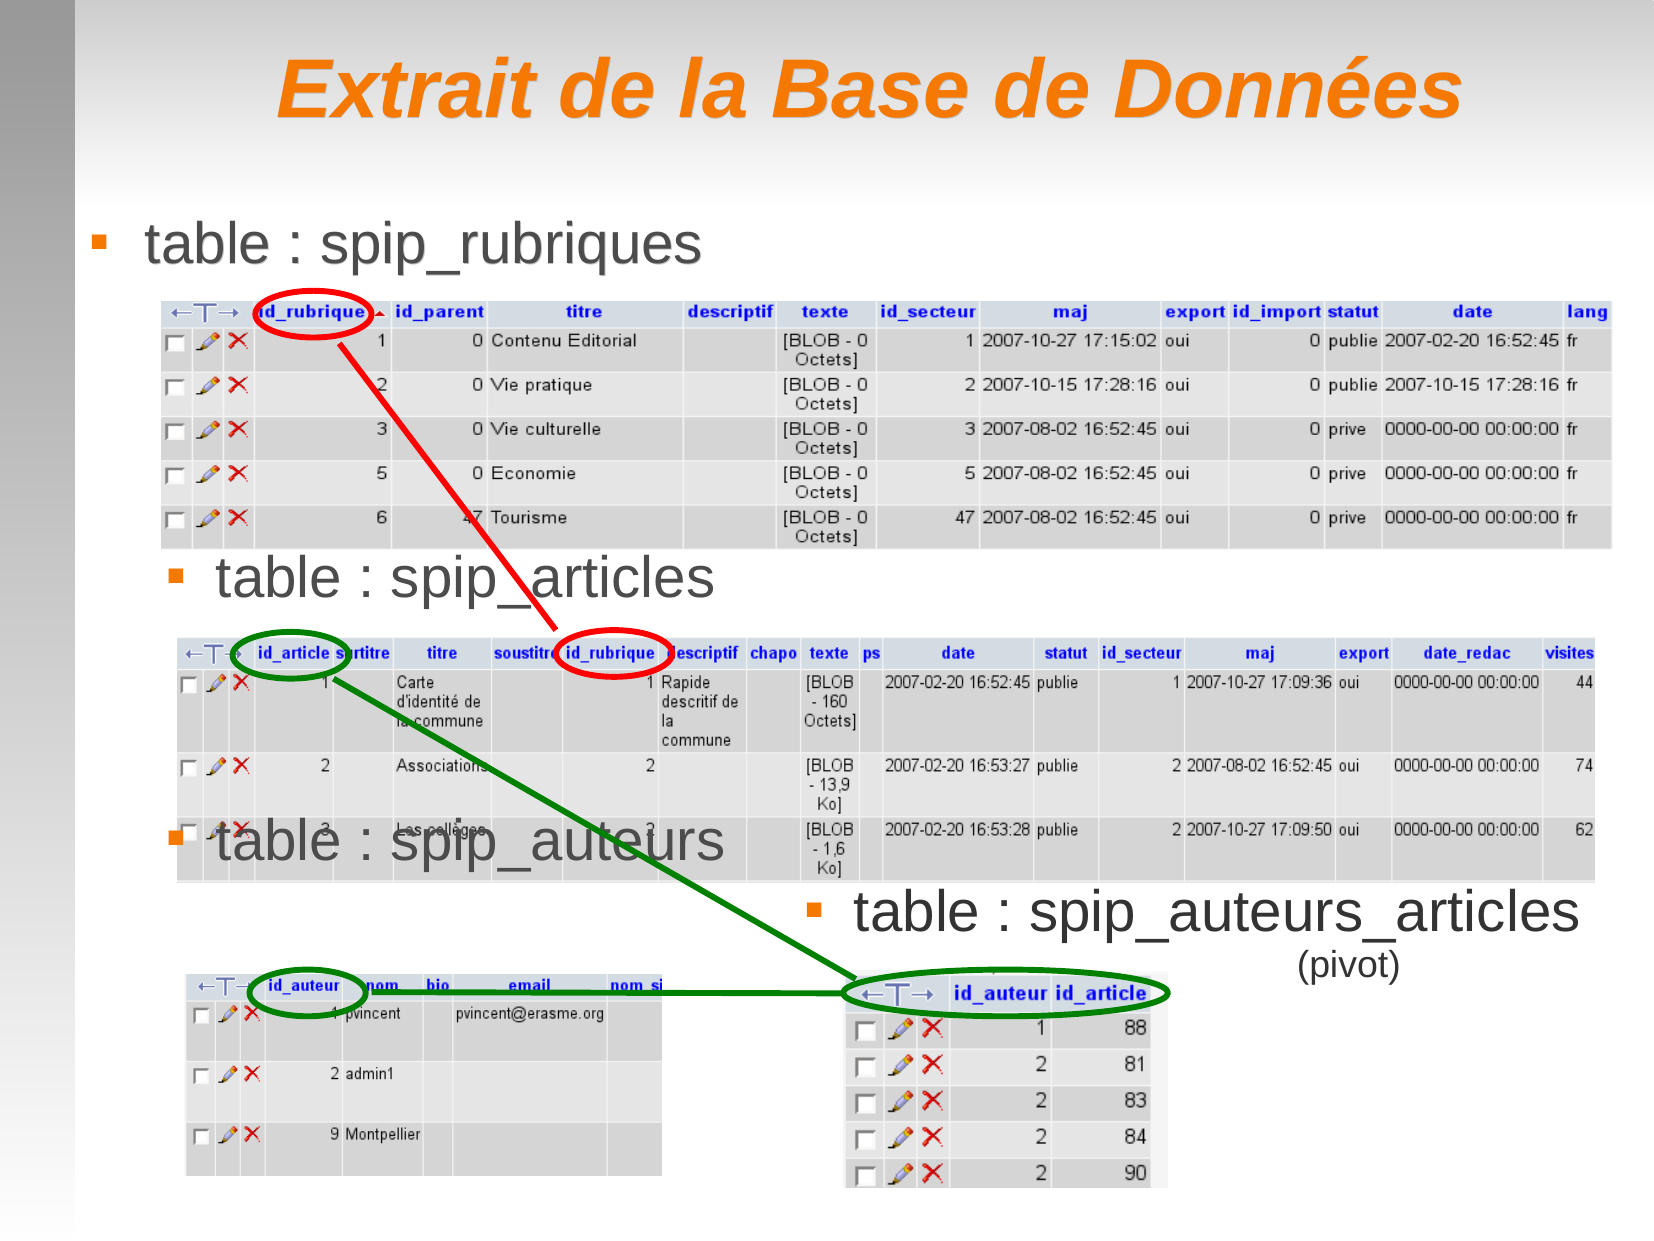

# Extrait de la Base de Données
table : spip_rubriques
table : spip_articles
table : spip_auteurs
table : spip_auteurs_articles
						(pivot)